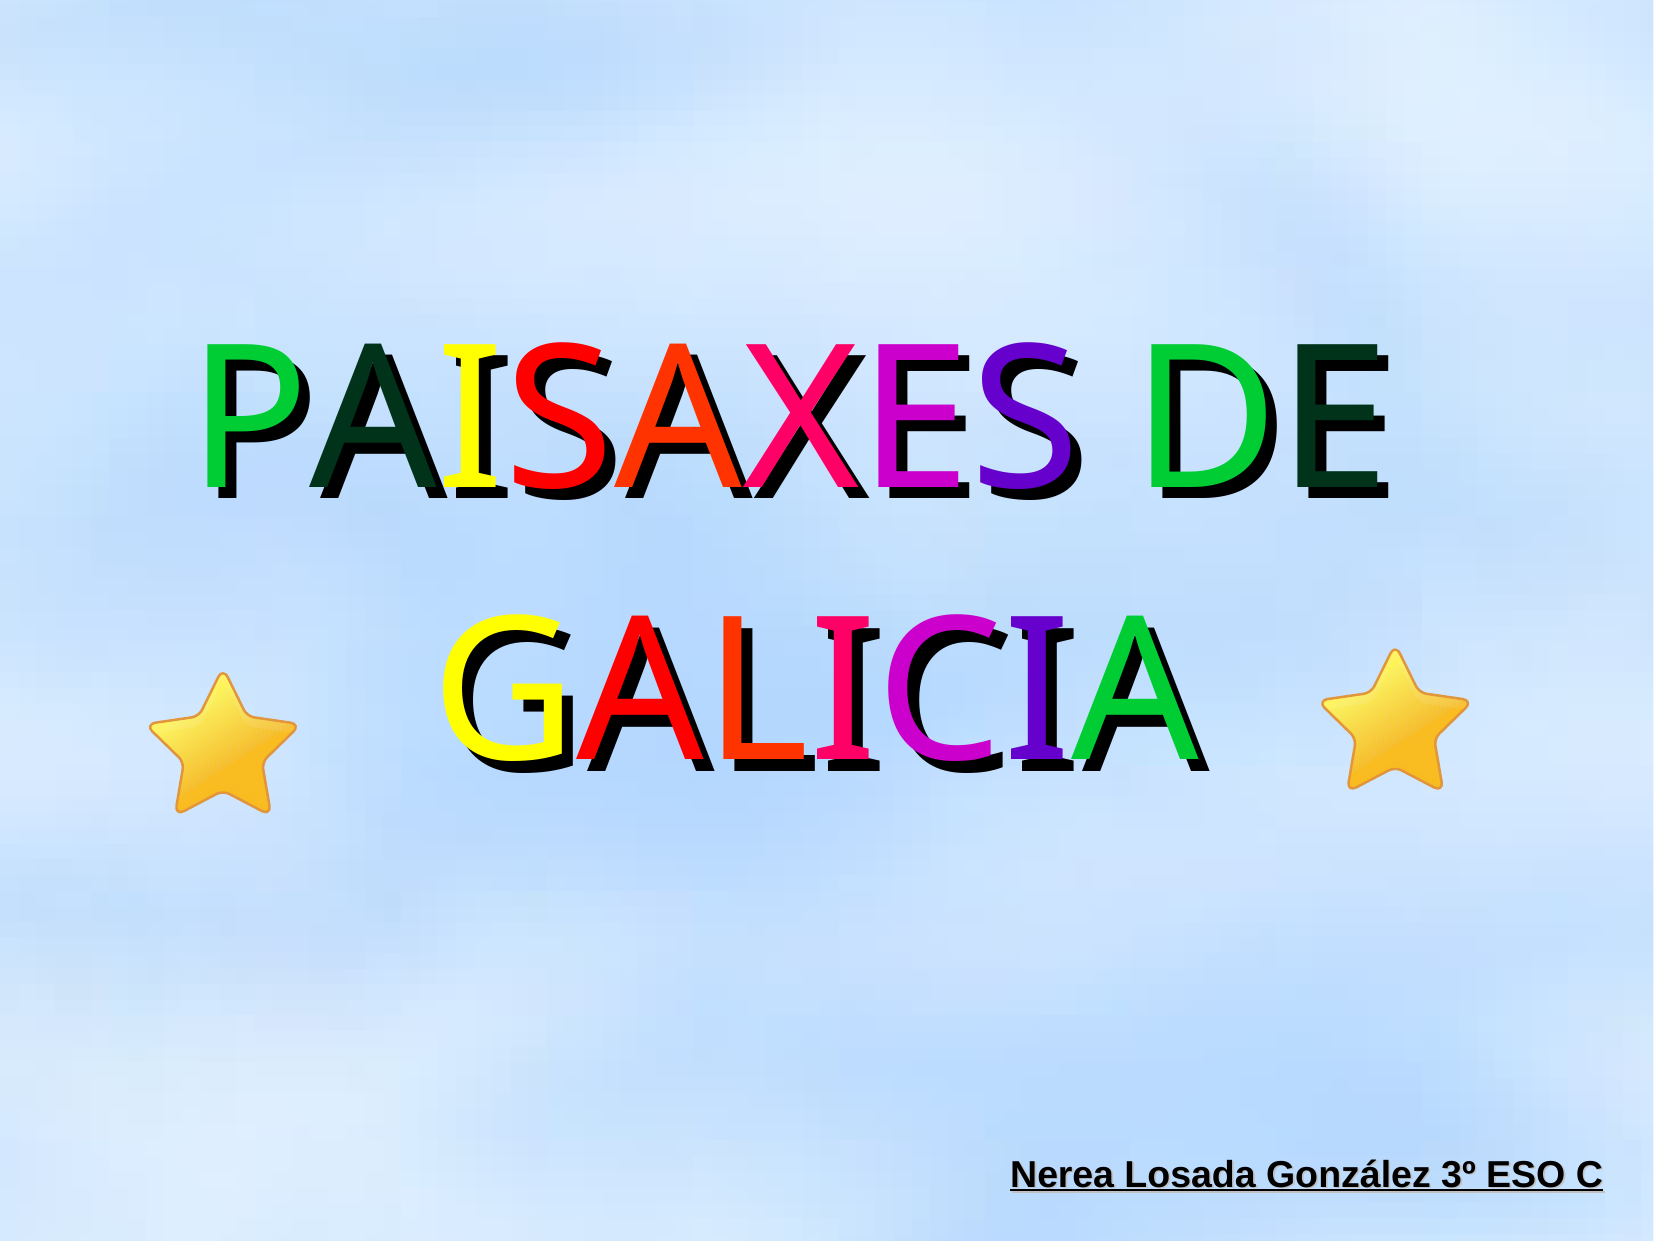

# PAISAXES DE GALICIA
Nerea Losada González 3º ESO C